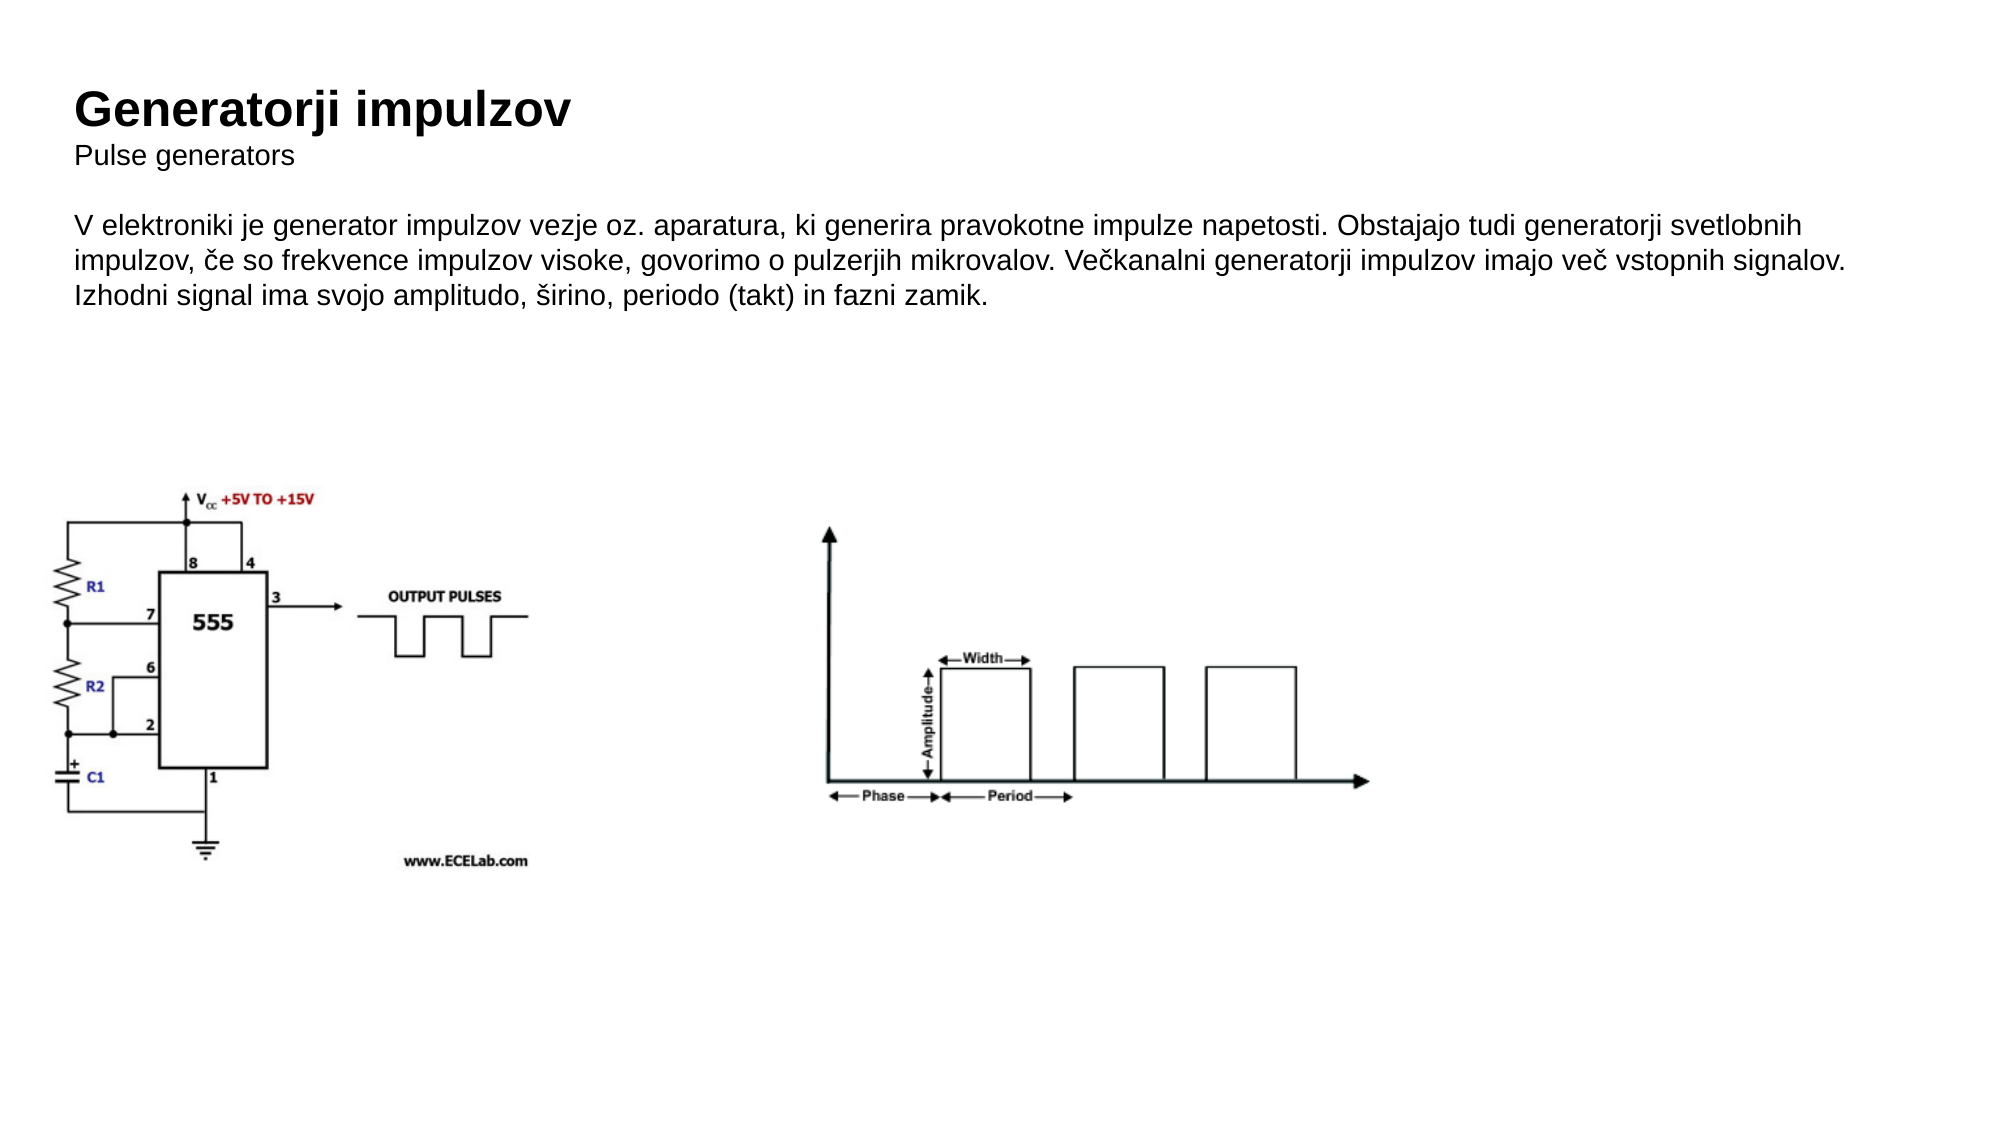

Generatorji impulzov
Pulse generators
V elektroniki je generator impulzov vezje oz. aparatura, ki generira pravokotne impulze napetosti. Obstajajo tudi generatorji svetlobnih impulzov, če so frekvence impulzov visoke, govorimo o pulzerjih mikrovalov. Večkanalni generatorji impulzov imajo več vstopnih signalov.
Izhodni signal ima svojo amplitudo, širino, periodo (takt) in fazni zamik.